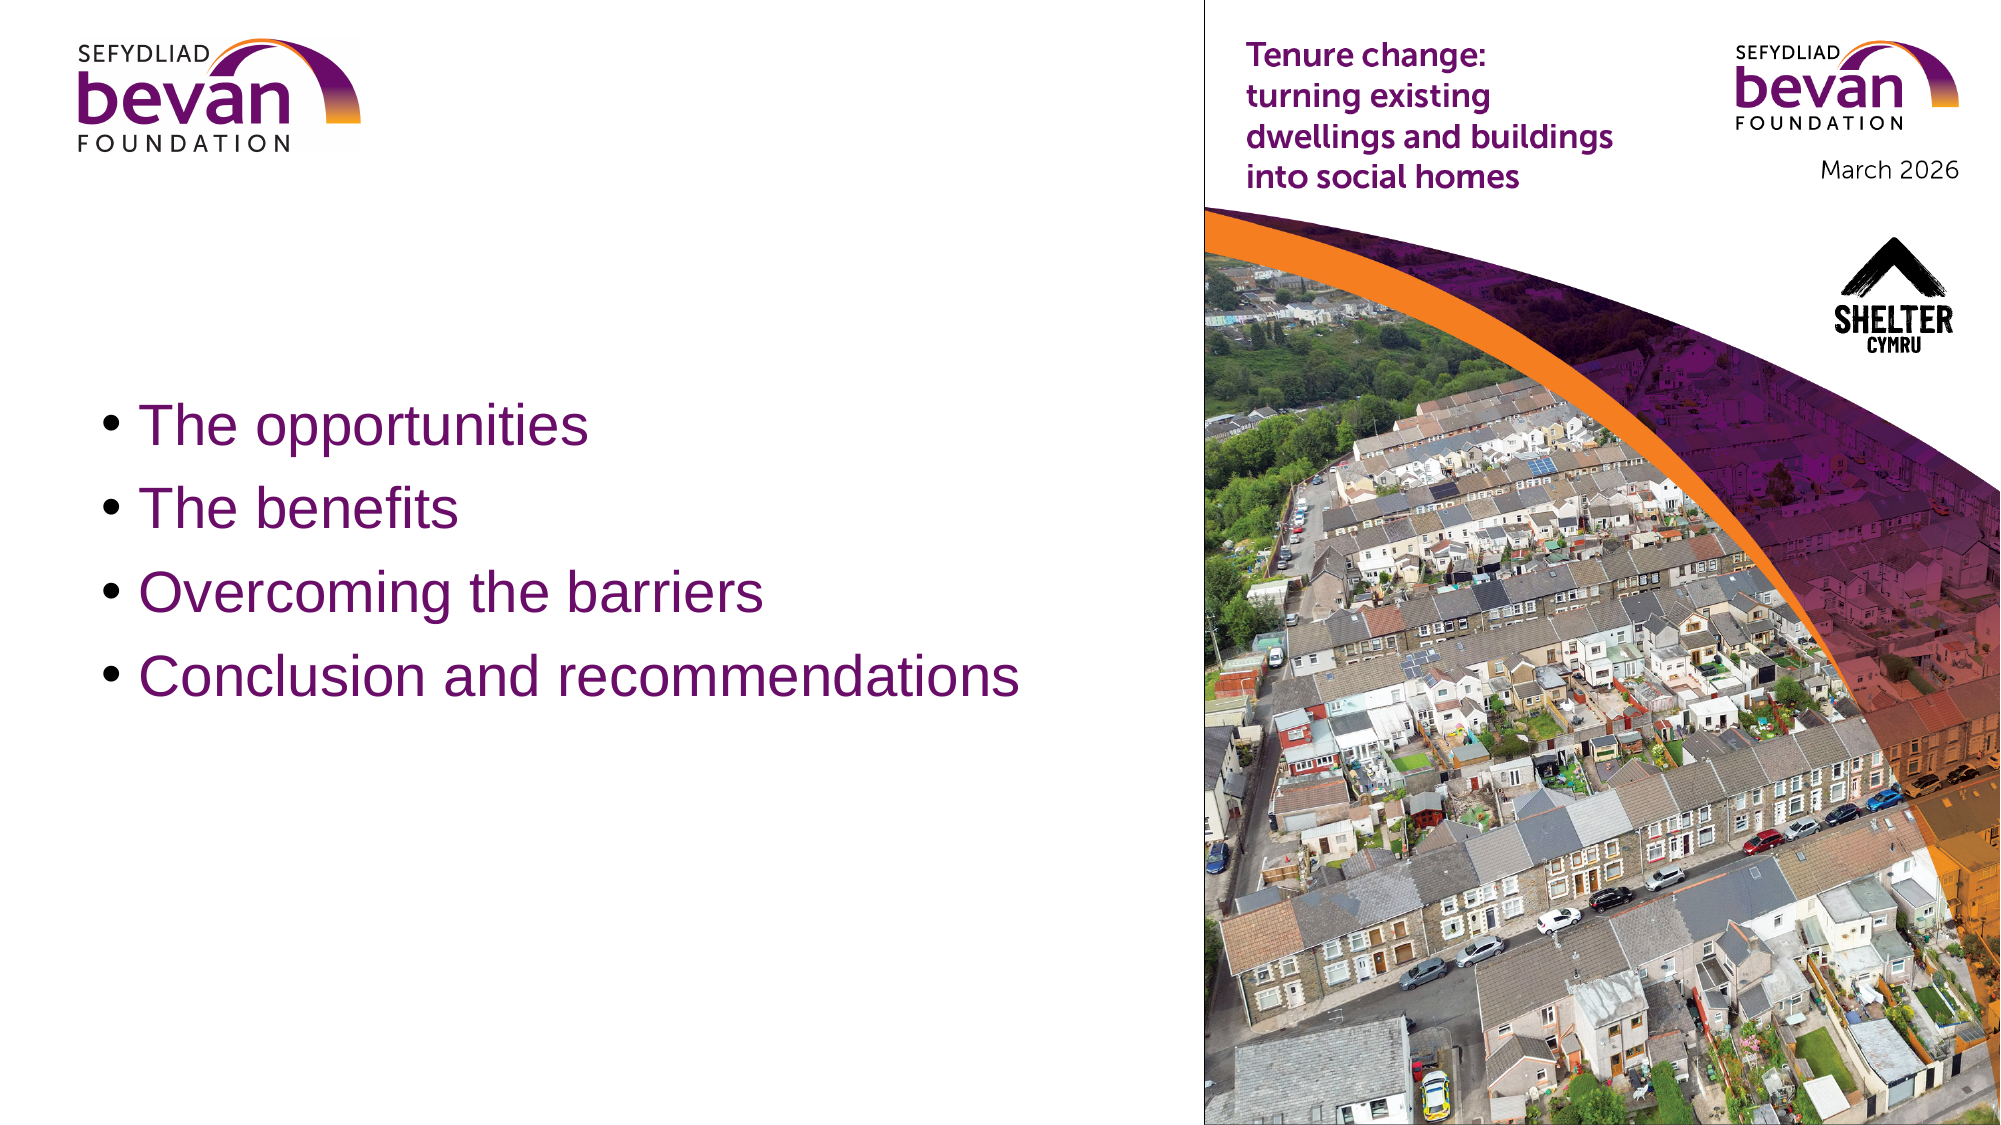

# The opportunities
The benefits
Overcoming the barriers
Conclusion and recommendations